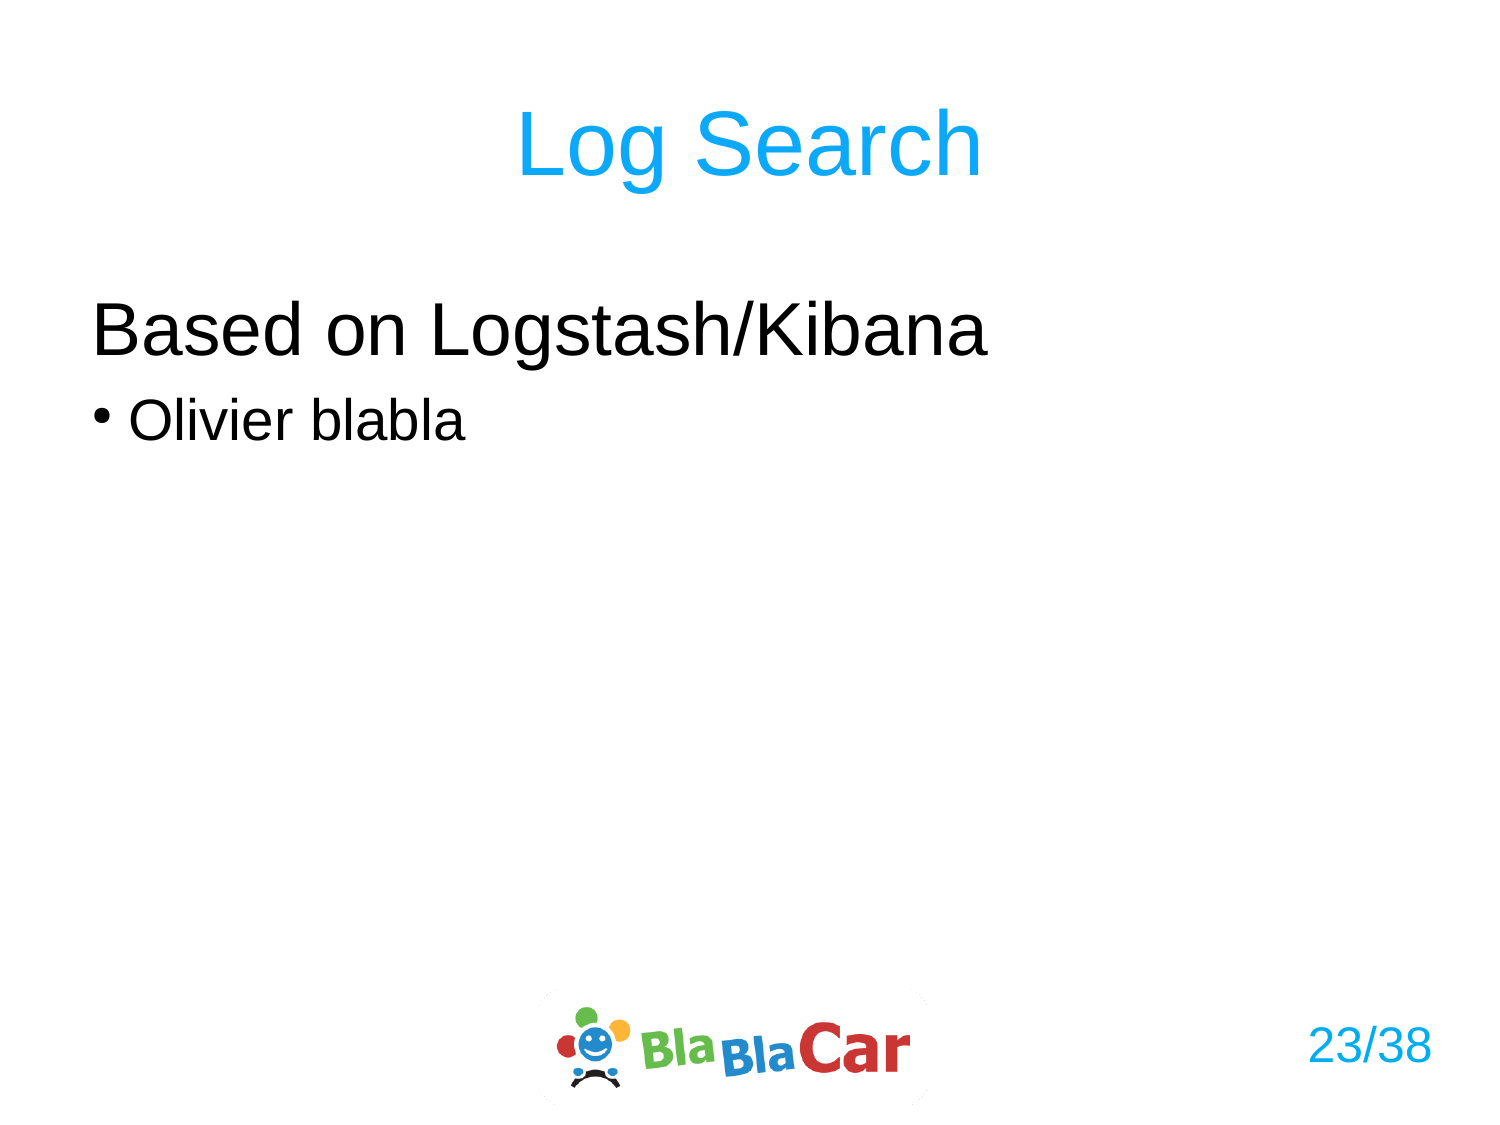

# Log Search
Based on Logstash/Kibana
 Olivier blabla